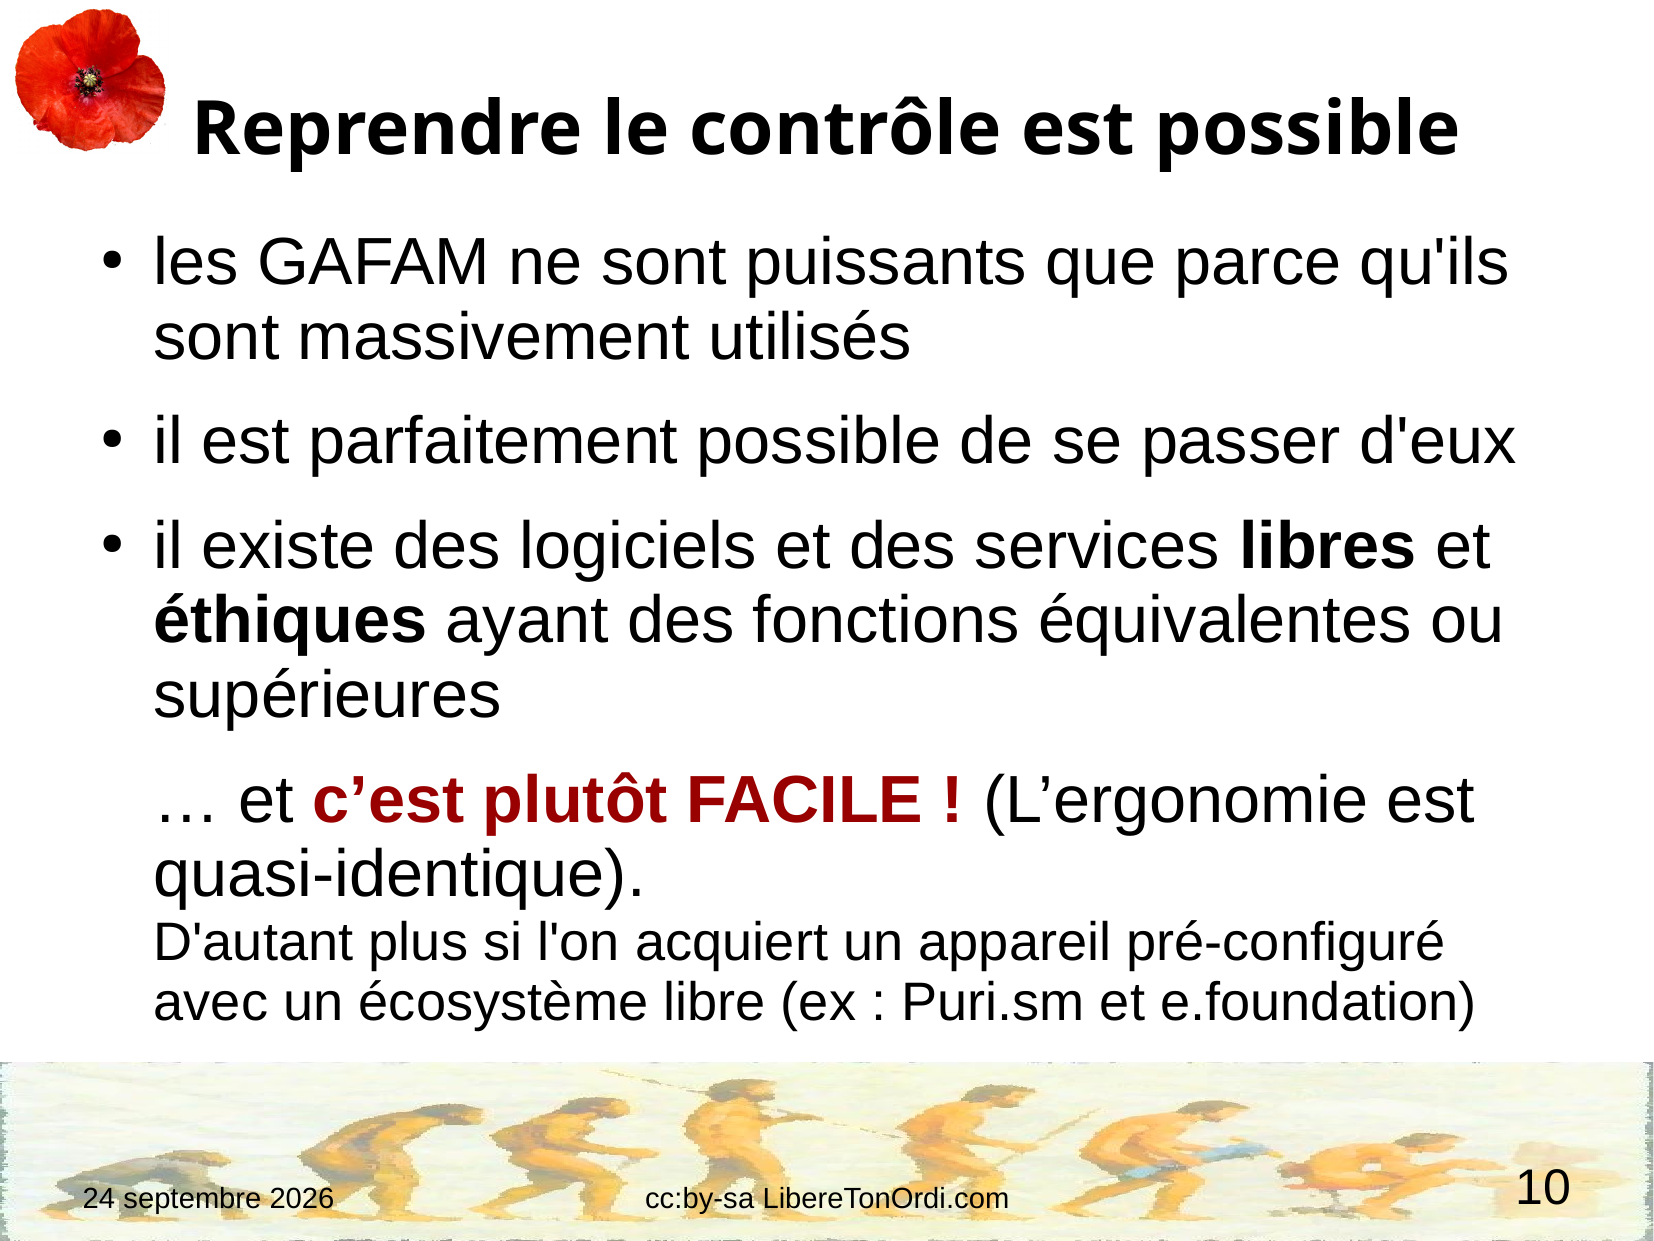

# Reprendre le contrôle est possible
les GAFAM ne sont puissants que parce qu'ils sont massivement utilisés
il est parfaitement possible de se passer d'eux
il existe des logiciels et des services libres et éthiques ayant des fonctions équivalentes ou supérieures
… et c’est plutôt FACILE ! (L’ergonomie est quasi-identique).
D'autant plus si l'on acquiert un appareil pré-configuré avec un écosystème libre (ex : Puri.sm et e.foundation)
cc:by-sa LibereTonOrdi.com
10